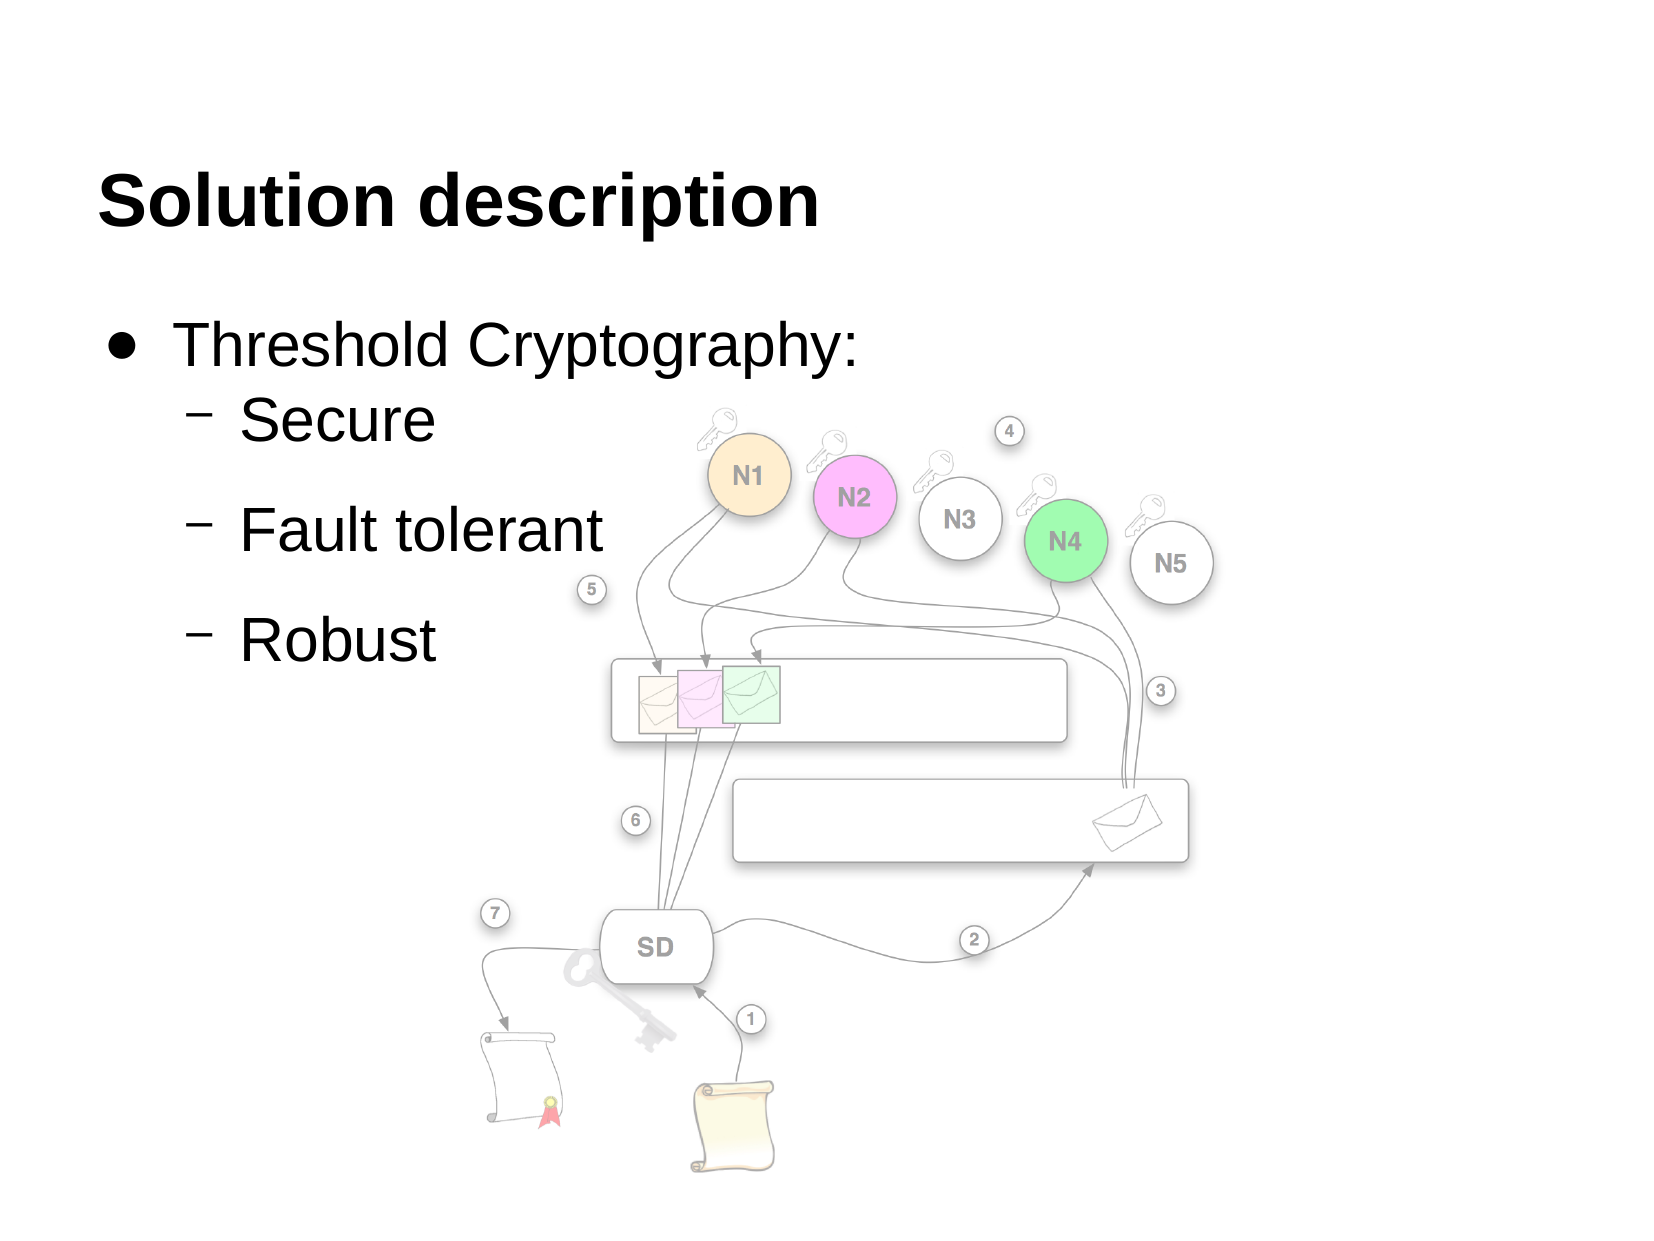

# Solution description
Threshold Cryptography:
Secure
Fault tolerant
Robust